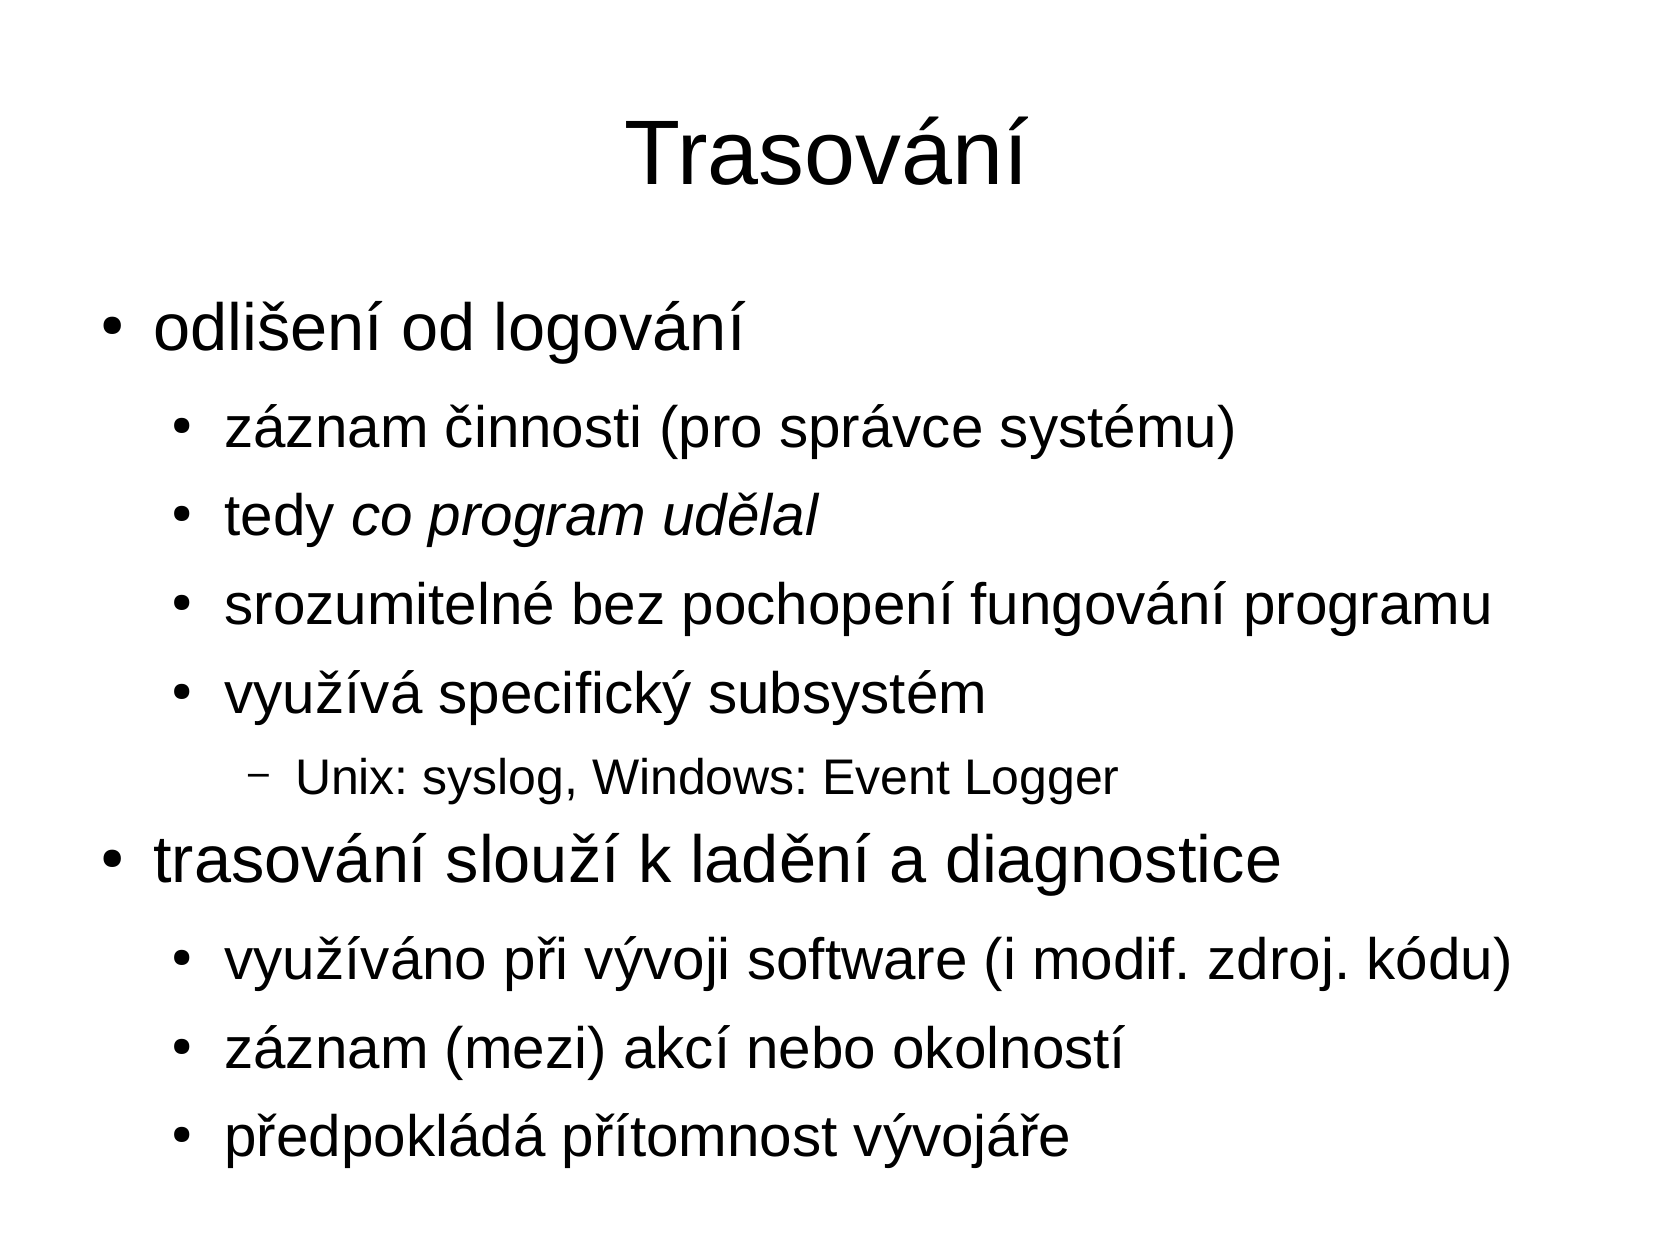

# Trasování
odlišení od logování
záznam činnosti (pro správce systému)
tedy co program udělal
srozumitelné bez pochopení fungování programu
využívá specifický subsystém
Unix: syslog, Windows: Event Logger
trasování slouží k ladění a diagnostice
využíváno při vývoji software (i modif. zdroj. kódu)
záznam (mezi) akcí nebo okolností
předpokládá přítomnost vývojáře